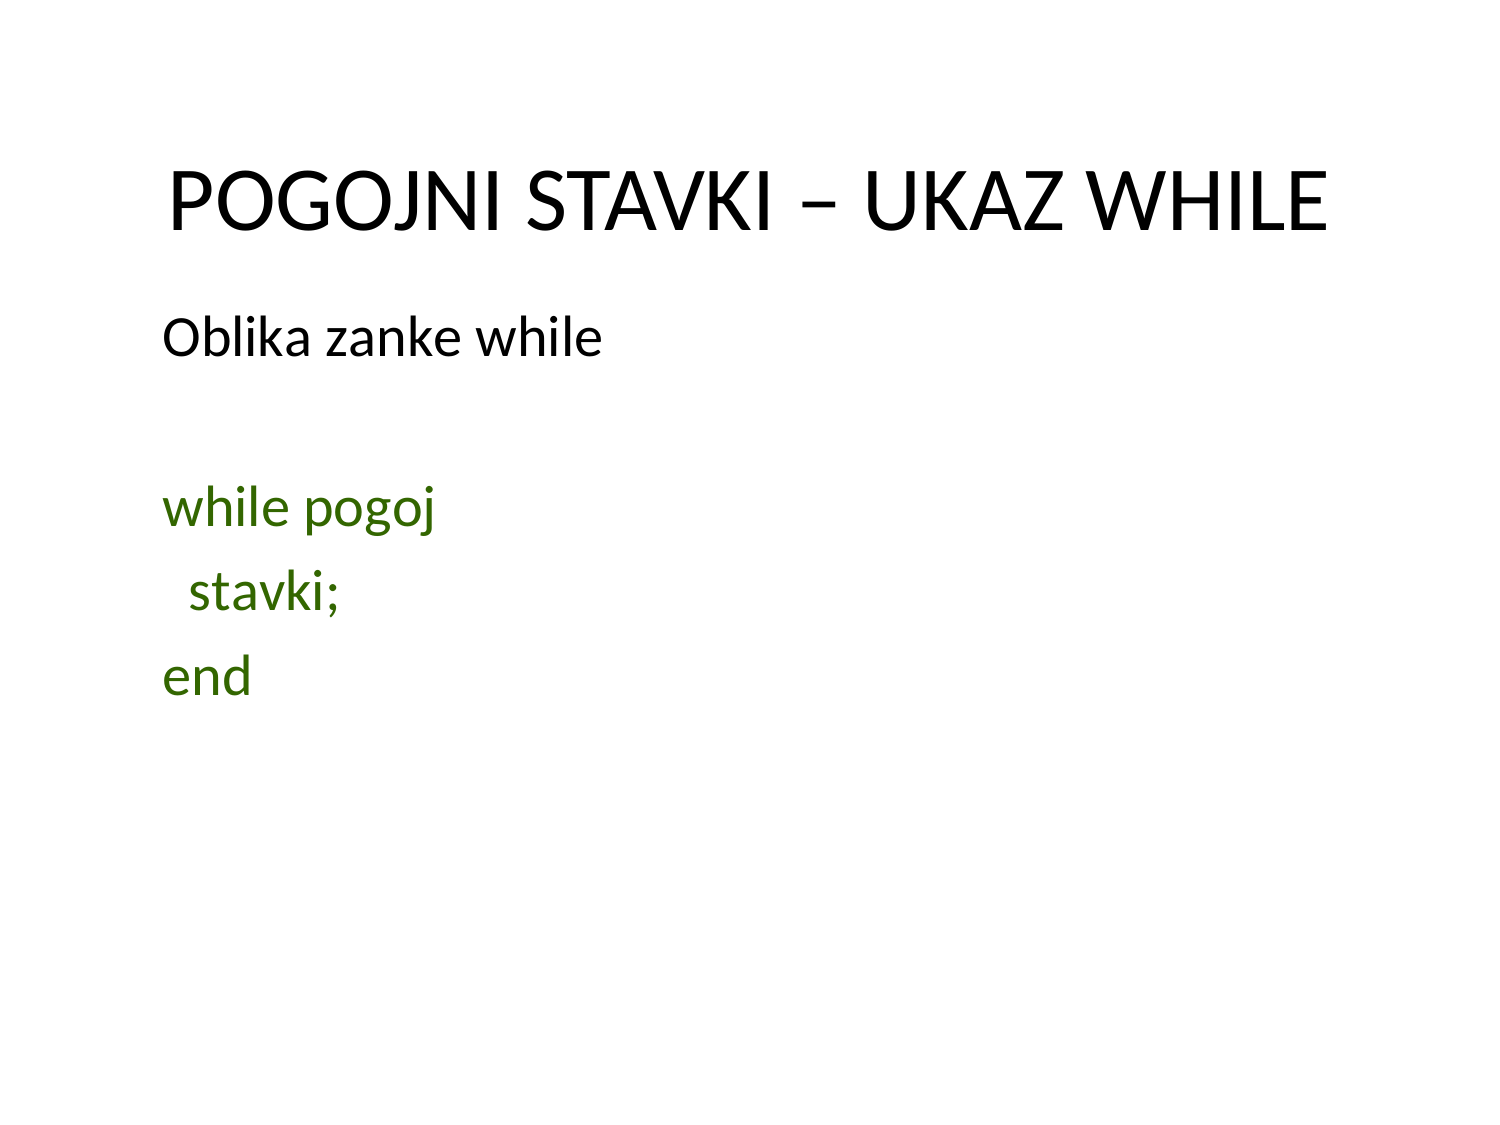

# POGOJNI STAVKI – UKAZ WHILE
Oblika zanke while
while pogoj
 stavki;
end